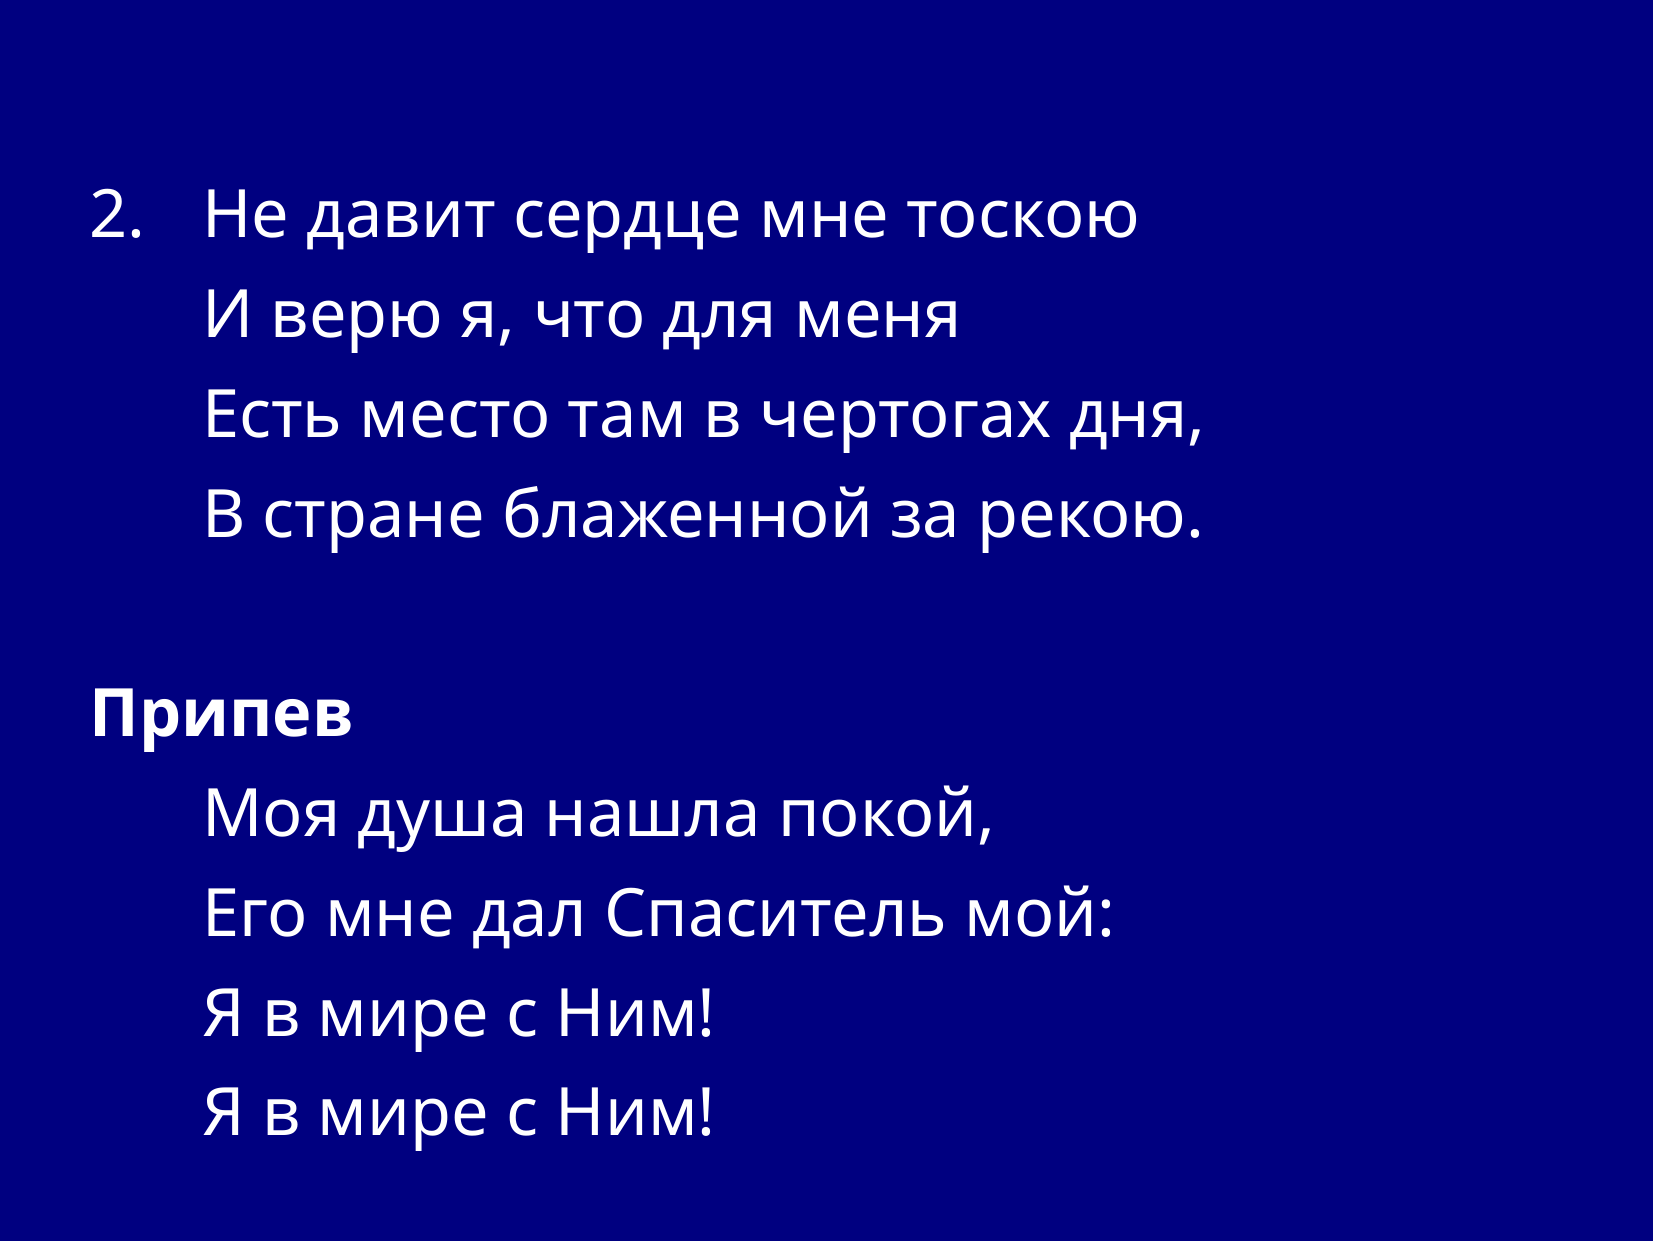

2.	Не давит сердце мне тоскою
	И верю я, что для меня
	Есть место там в чертогах дня,
	В стране блаженной за рекою.
Припев
	Моя душа нашла покой,
	Его мне дал Спаситель мой:
	Я в мире с Ним!
	Я в мире с Ним!